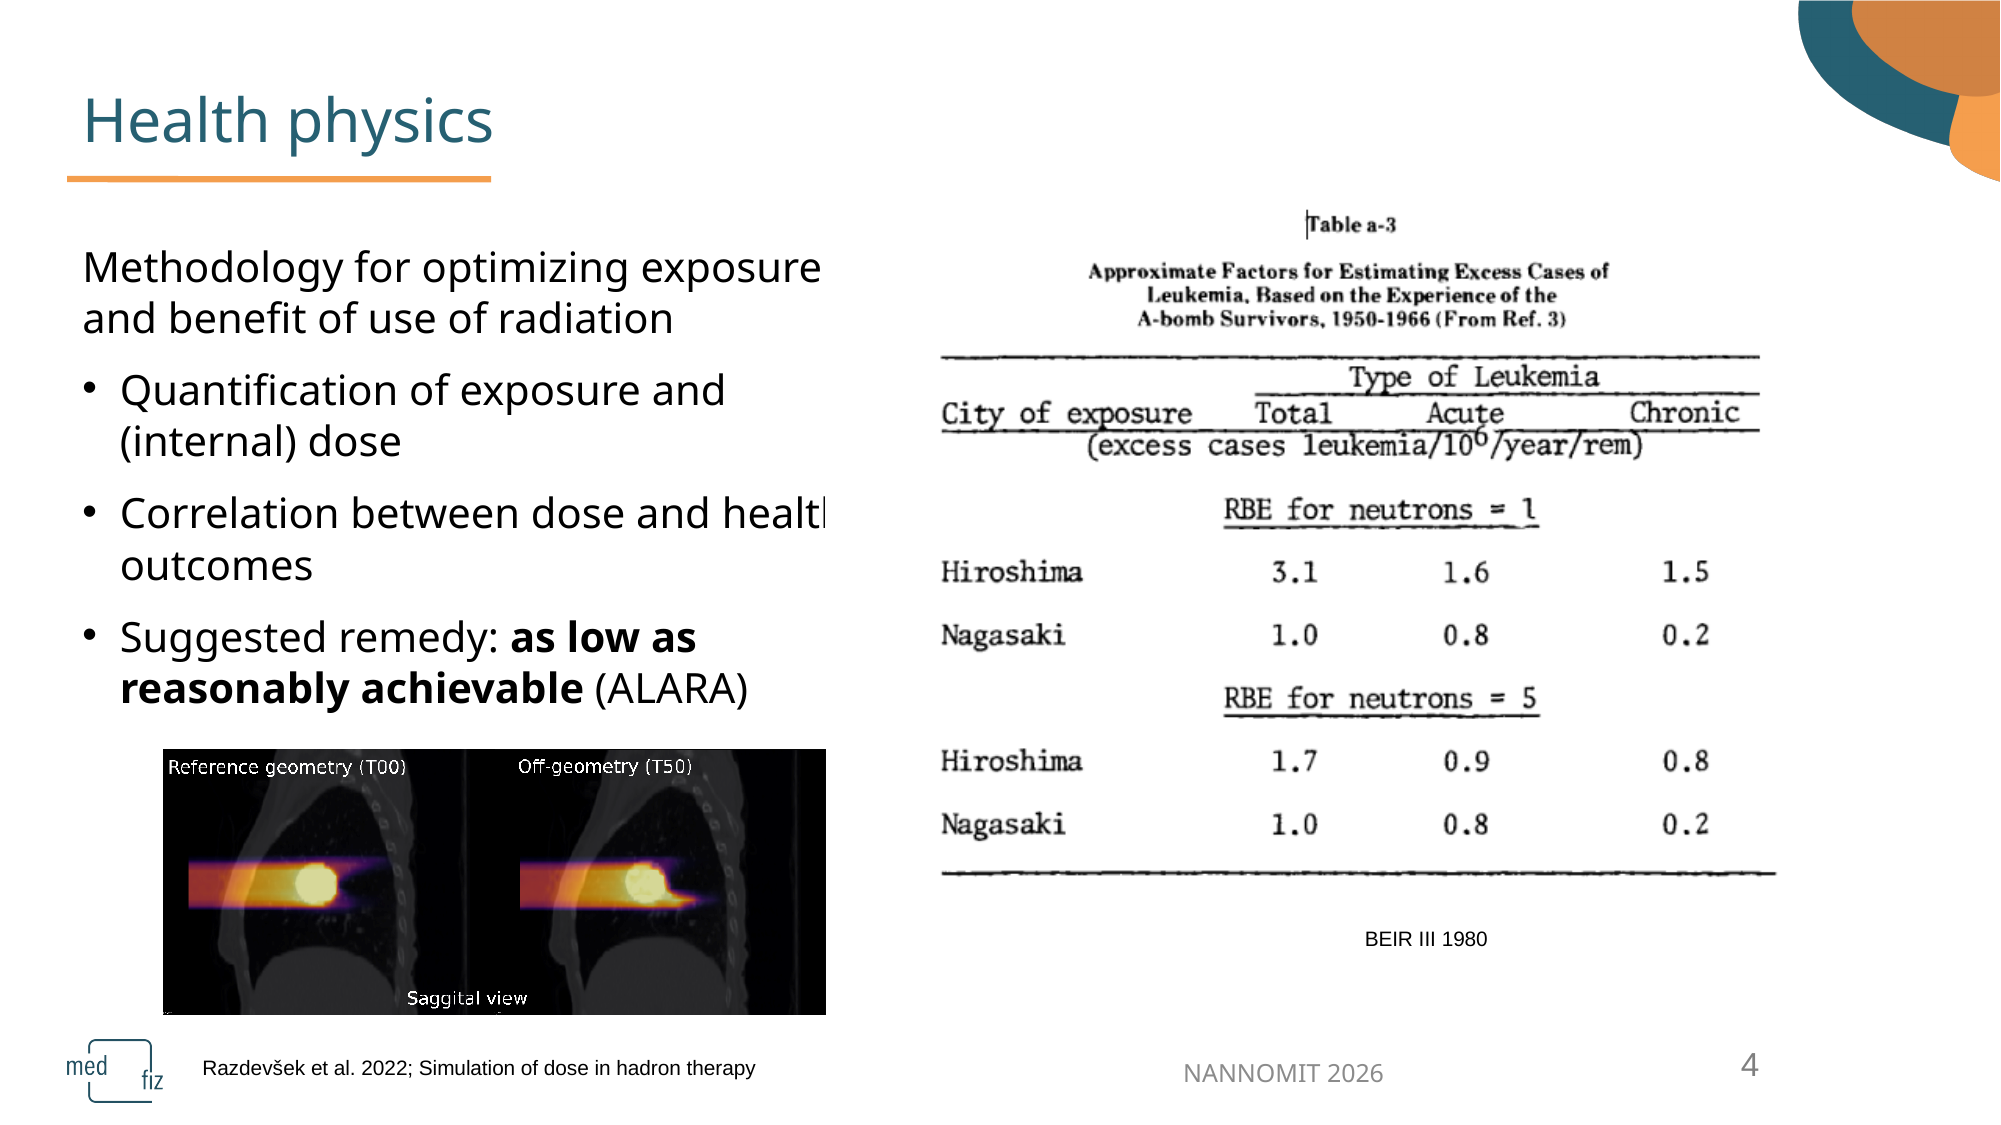

Health physics
# Methodology for optimizing exposure and benefit of use of radiation
Quantification of exposure and (internal) dose
Correlation between dose and health outcomes
Suggested remedy: as low as reasonably achievable (ALARA)
BEIR III 1980
Razdevšek et al. 2022; Simulation of dose in hadron therapy